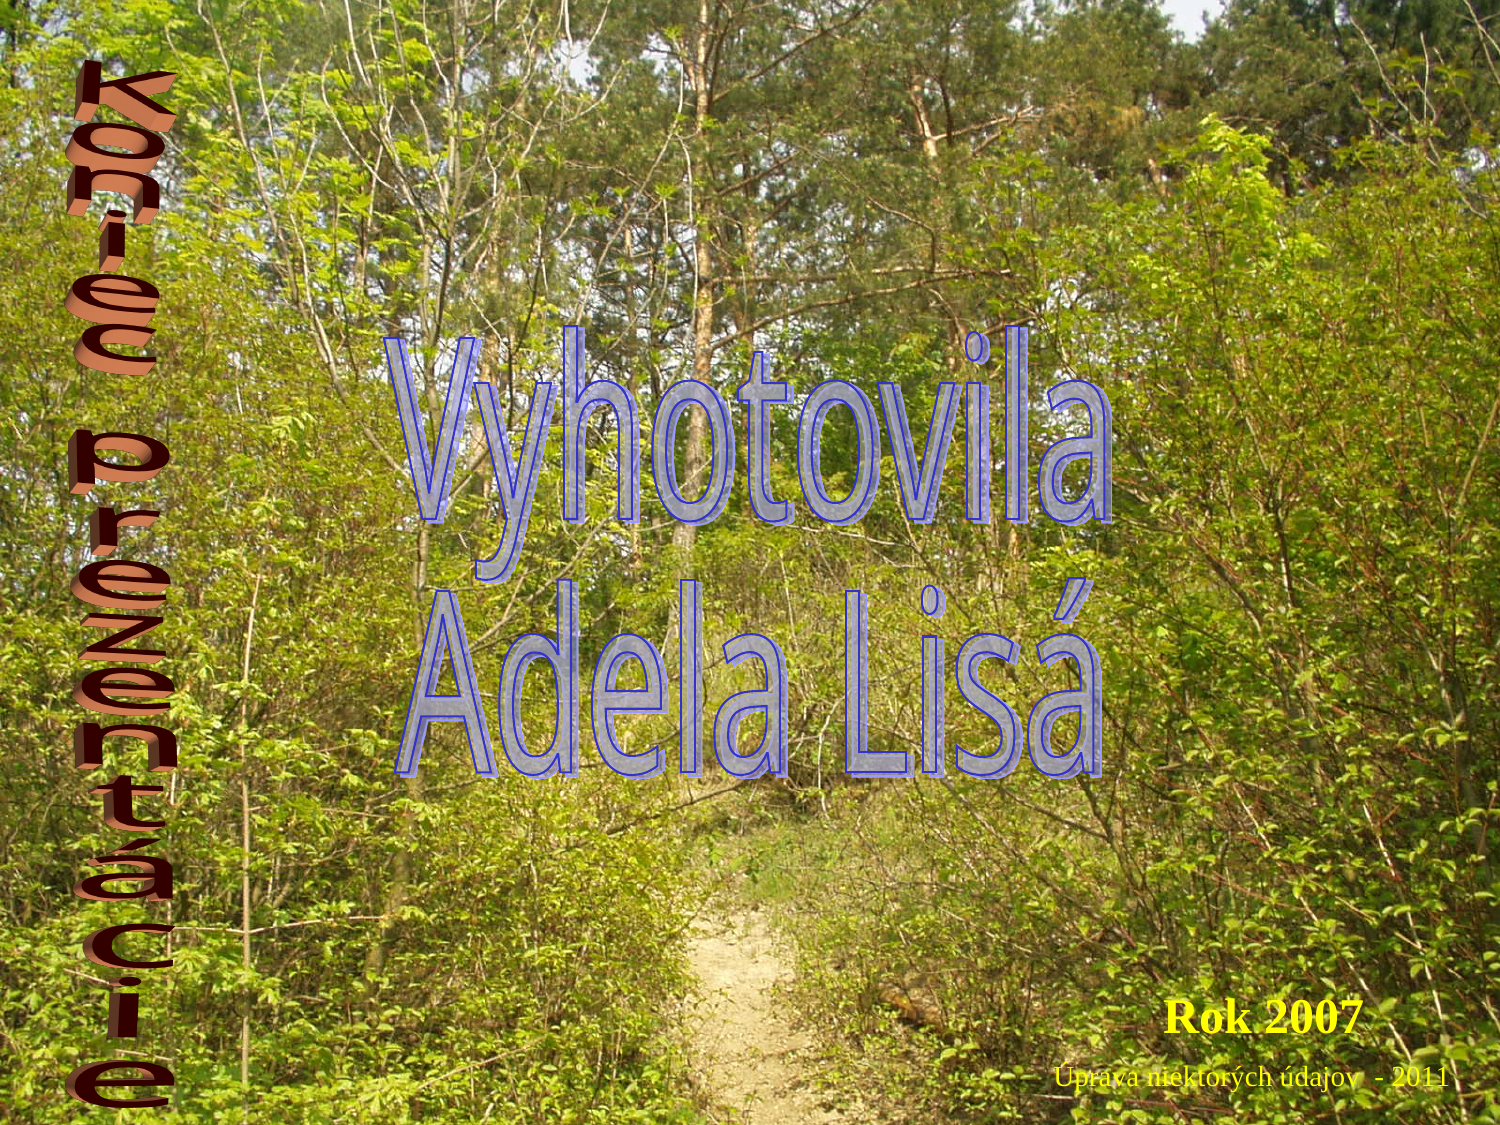

Vyhotovila
Adela Lisá
Koniec prezentácie
Rok 2007
Úprava niektorých údajov - 2011